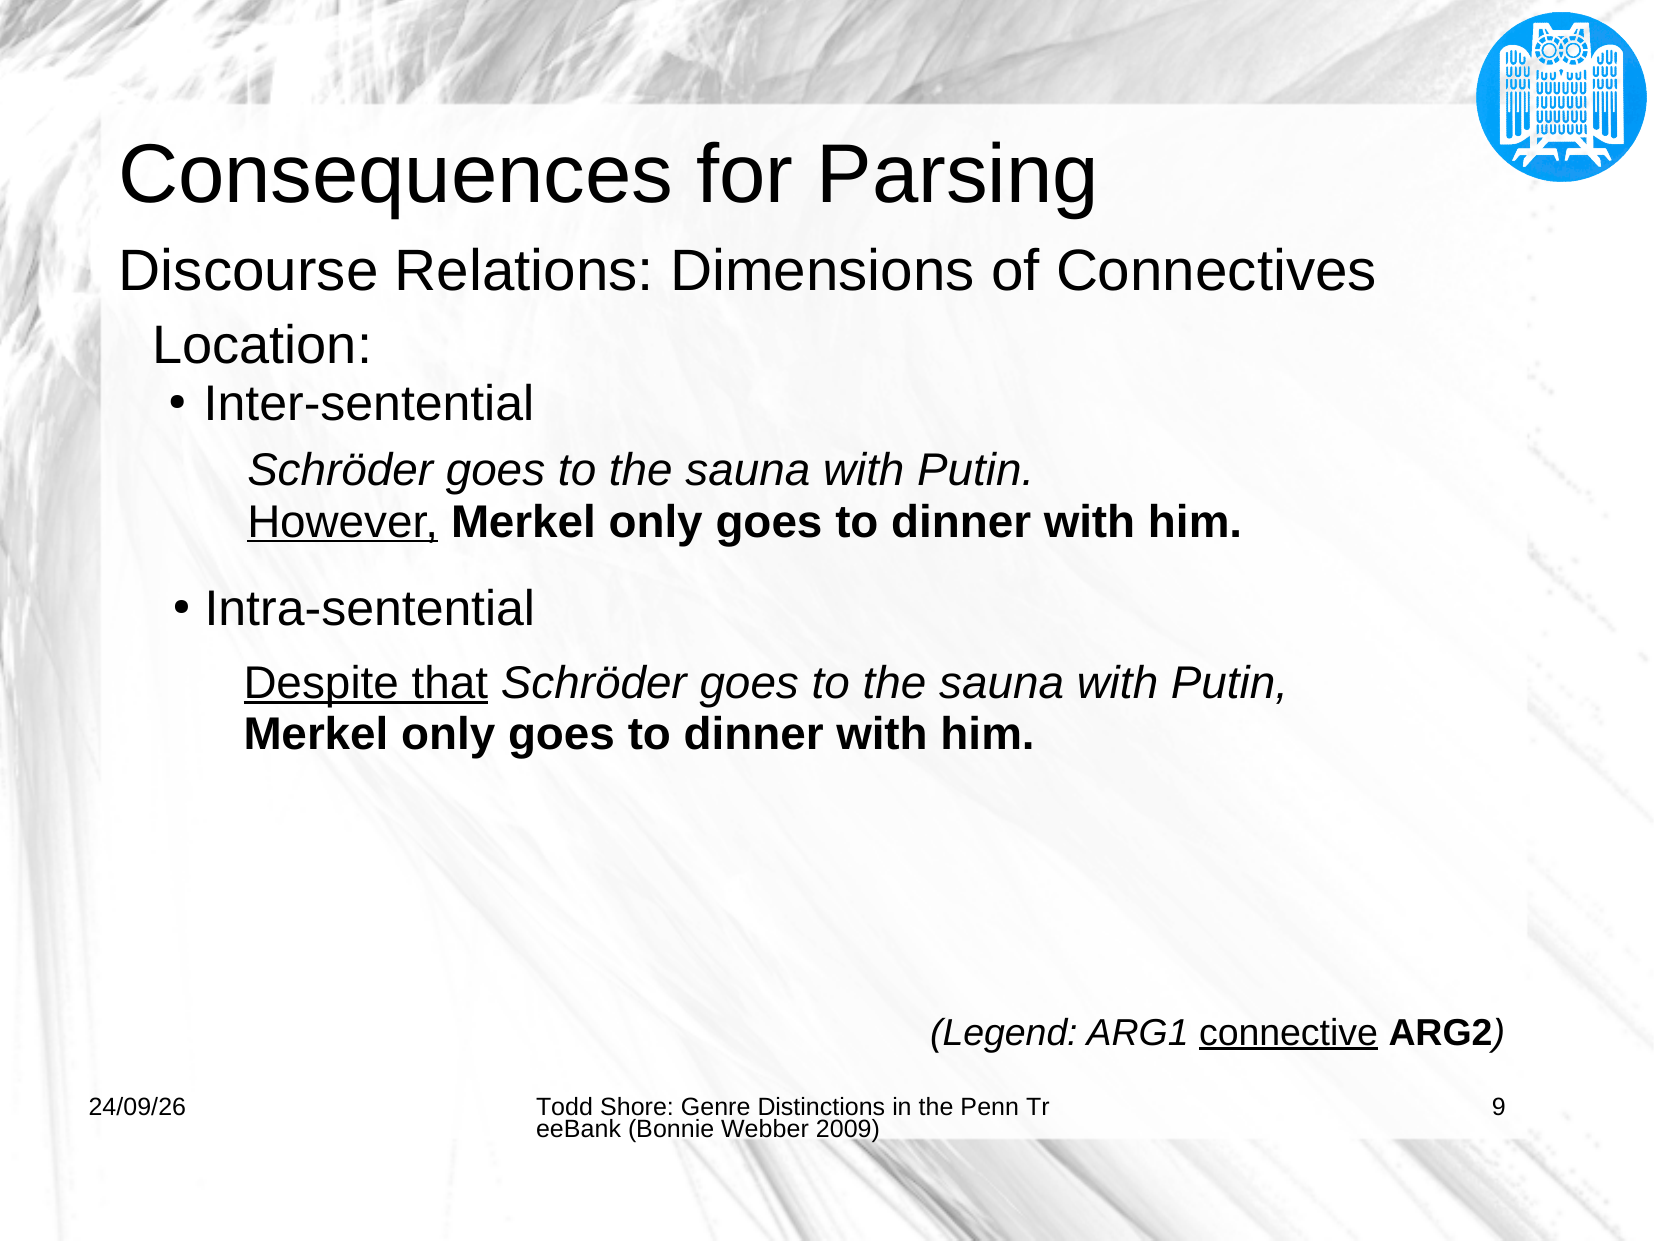

# Consequences for Parsing
Discourse Relations: Dimensions of Connectives
Location:
Inter-sentential
Schröder goes to the sauna with Putin.
However, Merkel only goes to dinner with him.
 Intra-sentential
Despite that Schröder goes to the sauna with Putin,
Merkel only goes to dinner with him.
(Legend: ARG1 connective ARG2)
Todd Shore: Genre Distinctions in the Penn TreeBank (Bonnie Webber 2009)
9